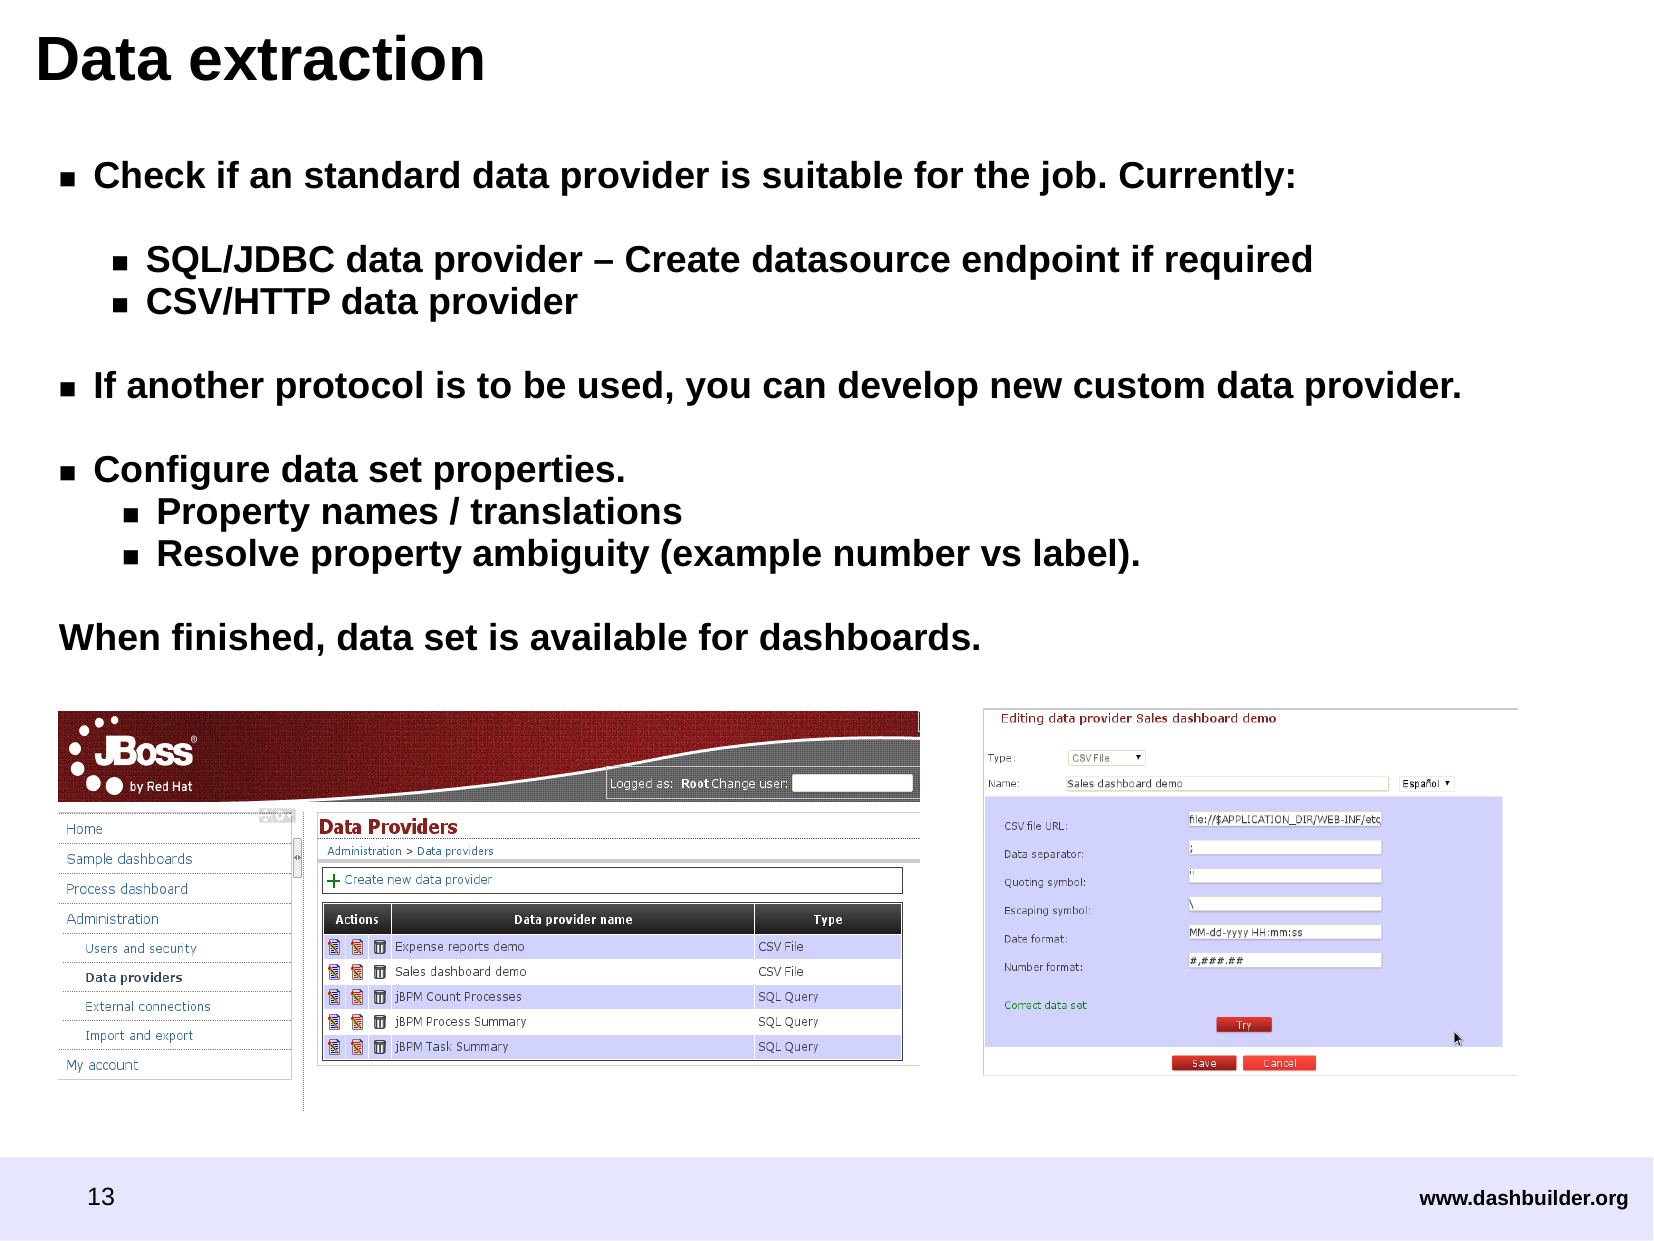

Data extraction
# ■ Check if an standard data provider is suitable for the job. Currently: ■ SQL/JDBC data provider – Create datasource endpoint if required ■ CSV/HTTP data provider ■ If another protocol is to be used, you can develop new custom data provider. ■ Configure data set properties. ■ Property names / translations ■ Resolve property ambiguity (example number vs label). When finished, data set is available for dashboards.